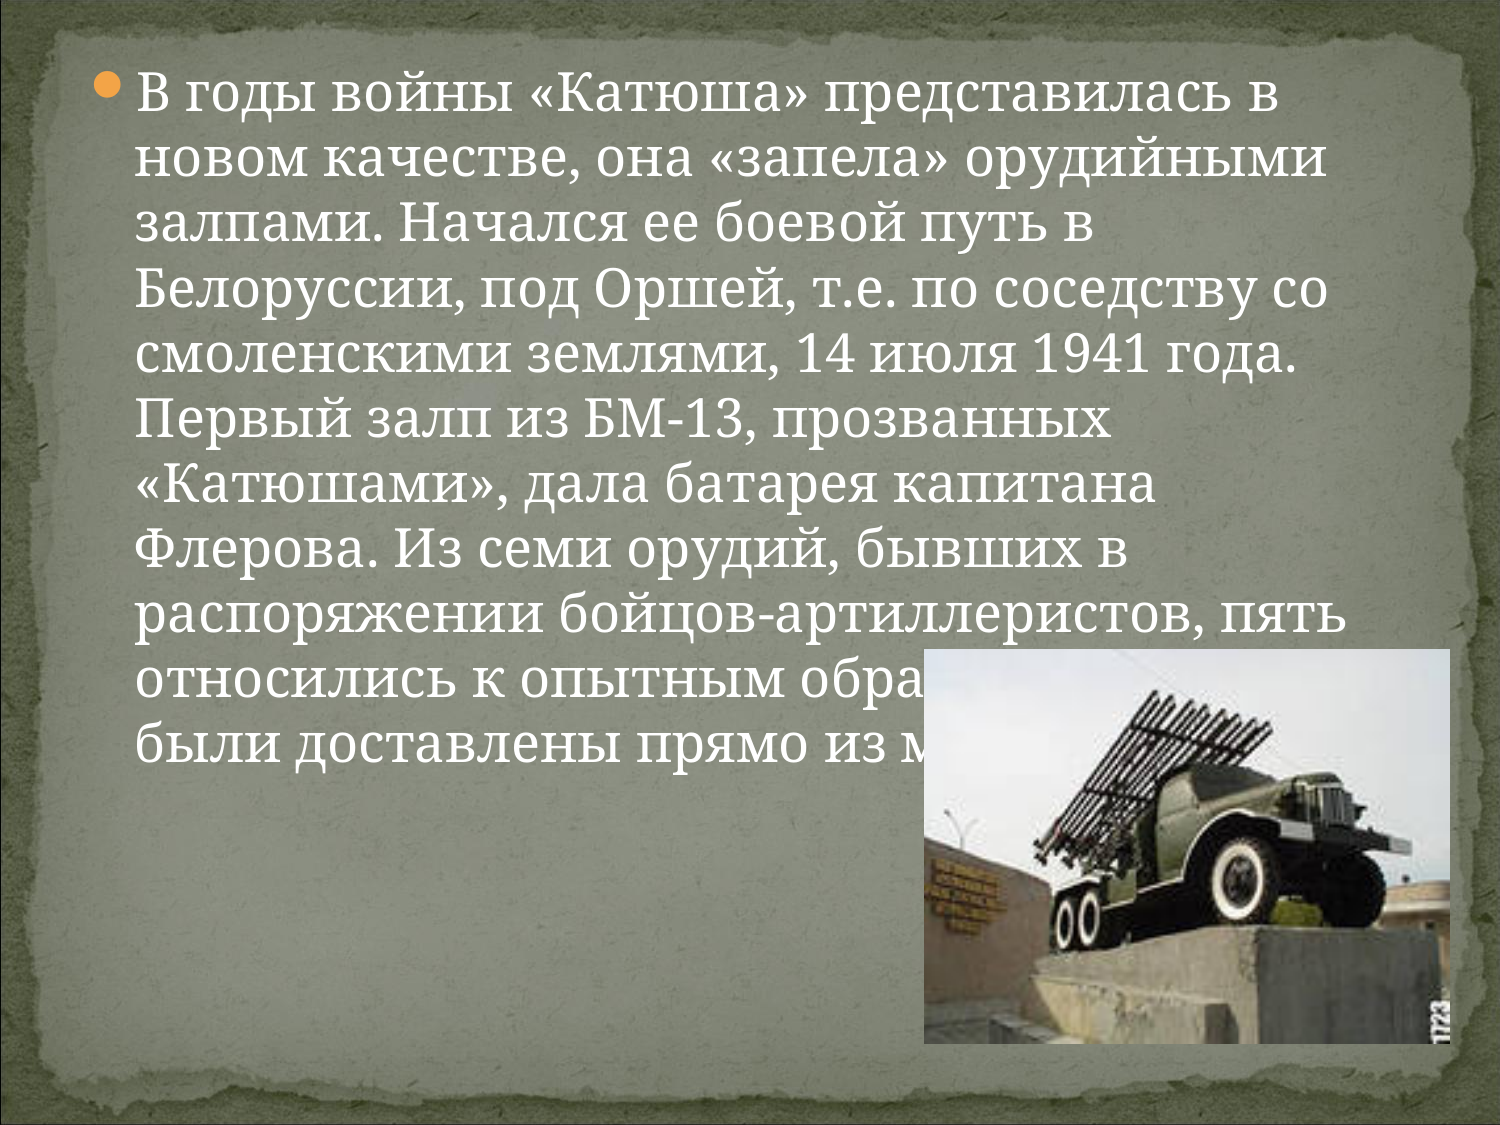

# В годы войны «Катюша» представилась в новом качестве, она «запела» орудийными залпами. Начался ее боевой путь в Белоруссии, под Оршей, т.е. по соседству со смоленскими землями, 14 июля 1941 года. Первый залп из БМ-13, прозванных «Катюшами», дала батарея капитана Флерова. Из семи орудий, бывших в распоряжении бойцов-артиллеристов, пять относились к опытным образцам, которые были доставлены прямо из мастерских.